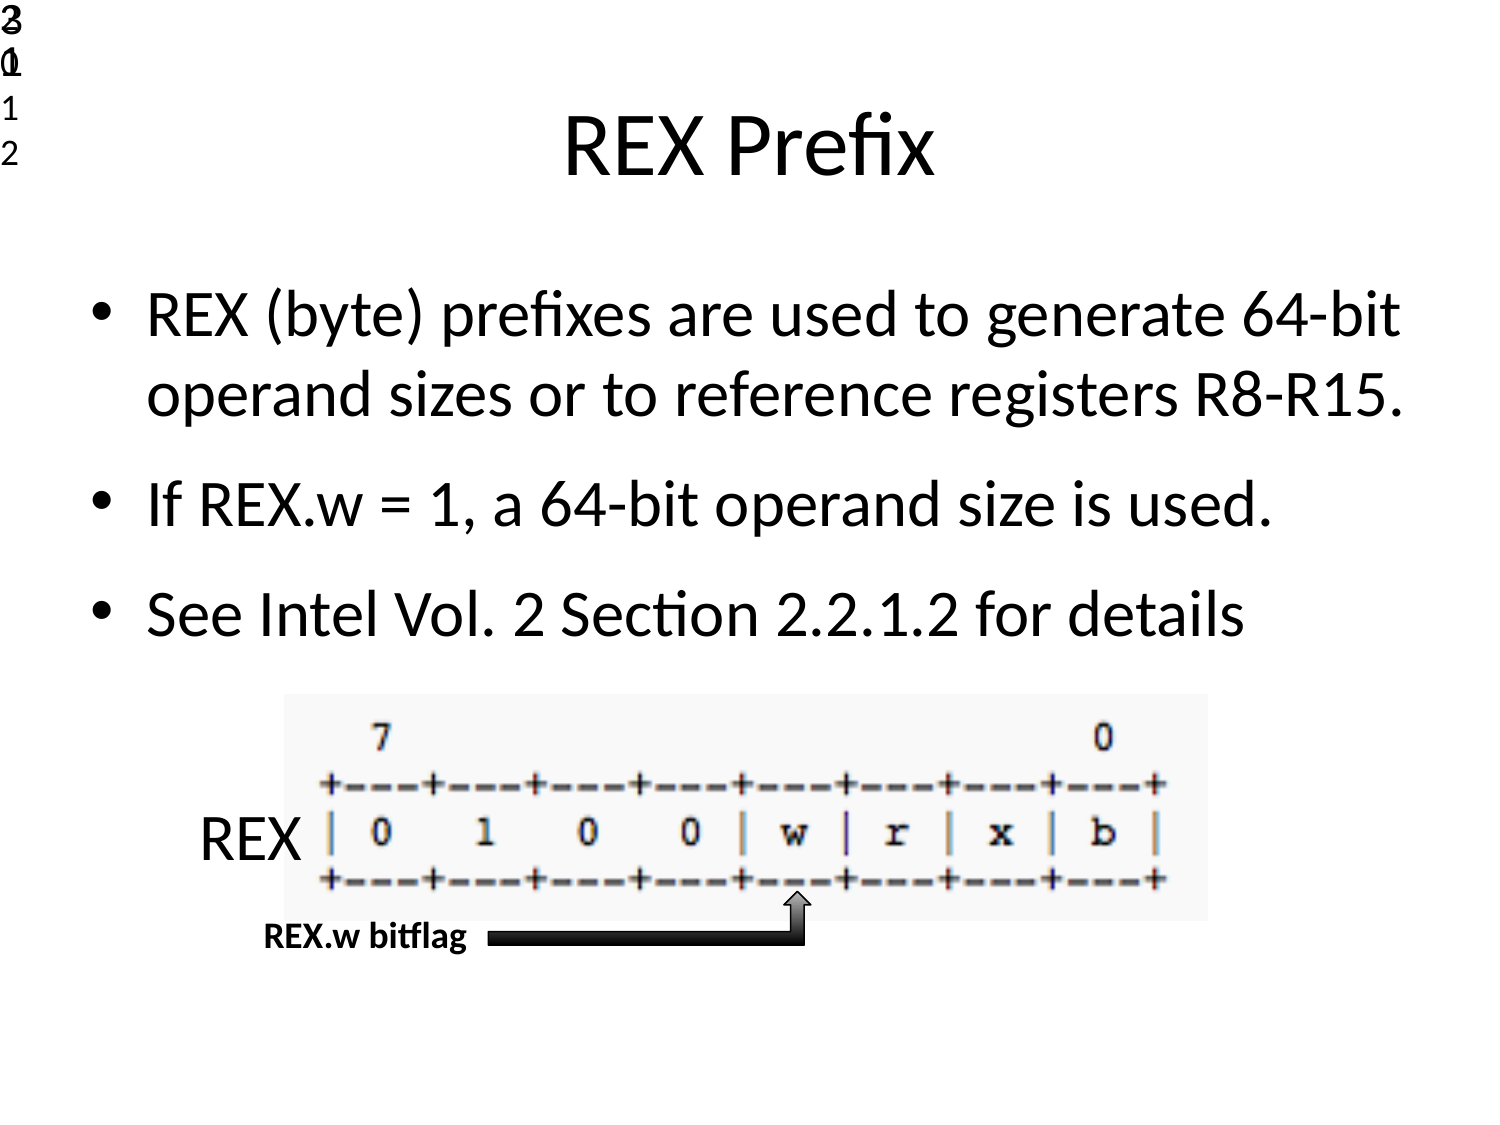

2012
# REX Prefix
REX (byte) prefixes are used to generate 64-bit operand sizes or to reference registers R8-R15.
If REX.w = 1, a 64-bit operand size is used.
See Intel Vol. 2 Section 2.2.1.2 for details
REX
REX.w bitflag